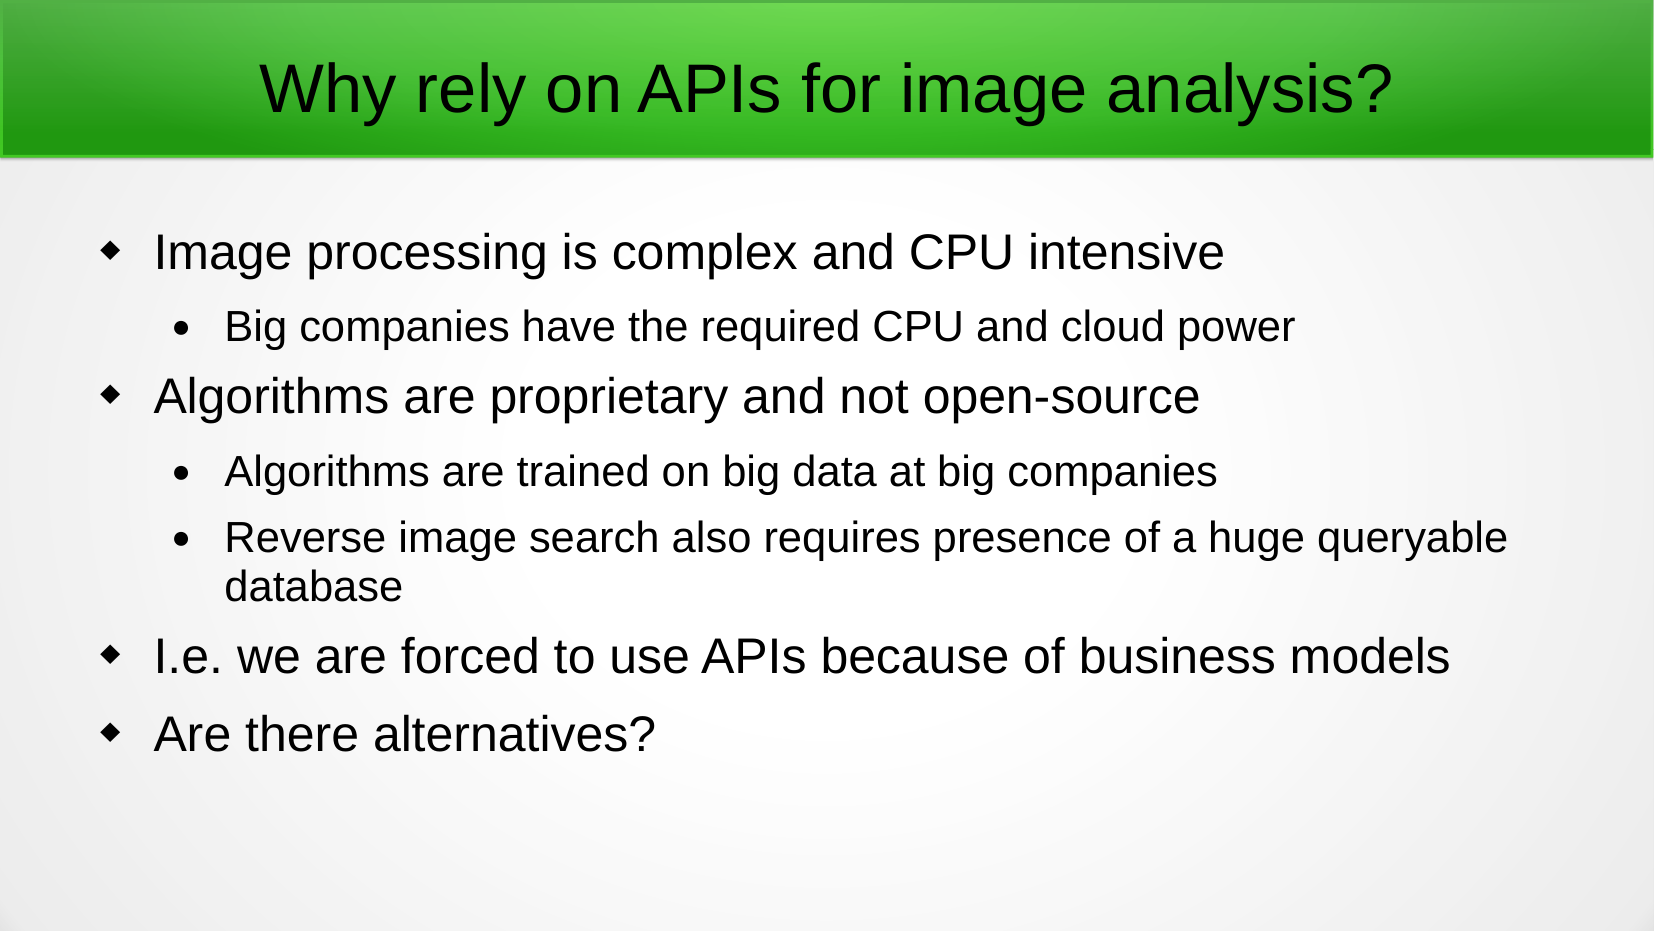

# Why rely on APIs for image analysis?
Image processing is complex and CPU intensive
Big companies have the required CPU and cloud power
Algorithms are proprietary and not open-source
Algorithms are trained on big data at big companies
Reverse image search also requires presence of a huge queryable database
I.e. we are forced to use APIs because of business models
Are there alternatives?